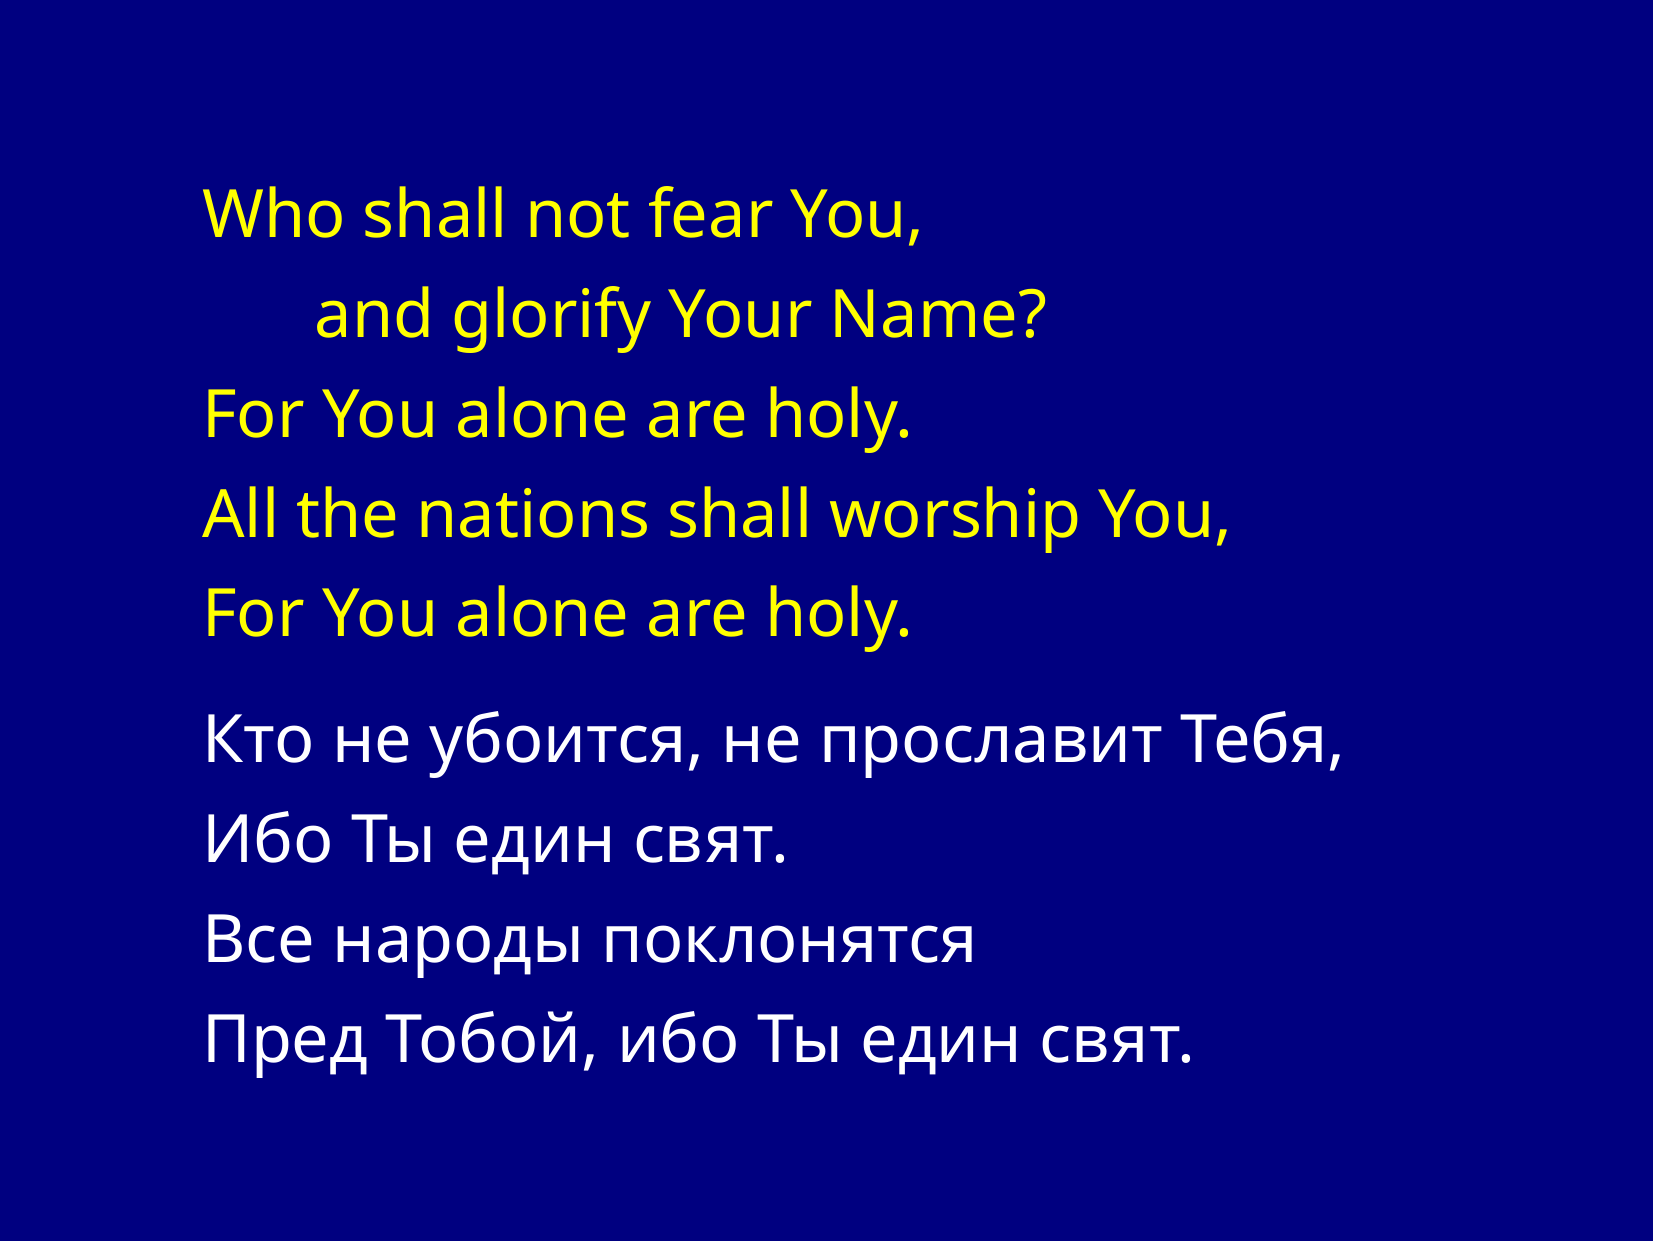

Who shall not fear You,
		and glorify Your Name?
	For You alone are holy.
	All the nations shall worship You,
	For You alone are holy.
	Кто не убоится, не прославит Тебя,
	Ибо Ты един свят.
	Все народы поклонятся
	Пред Тобой, ибо Ты един свят.